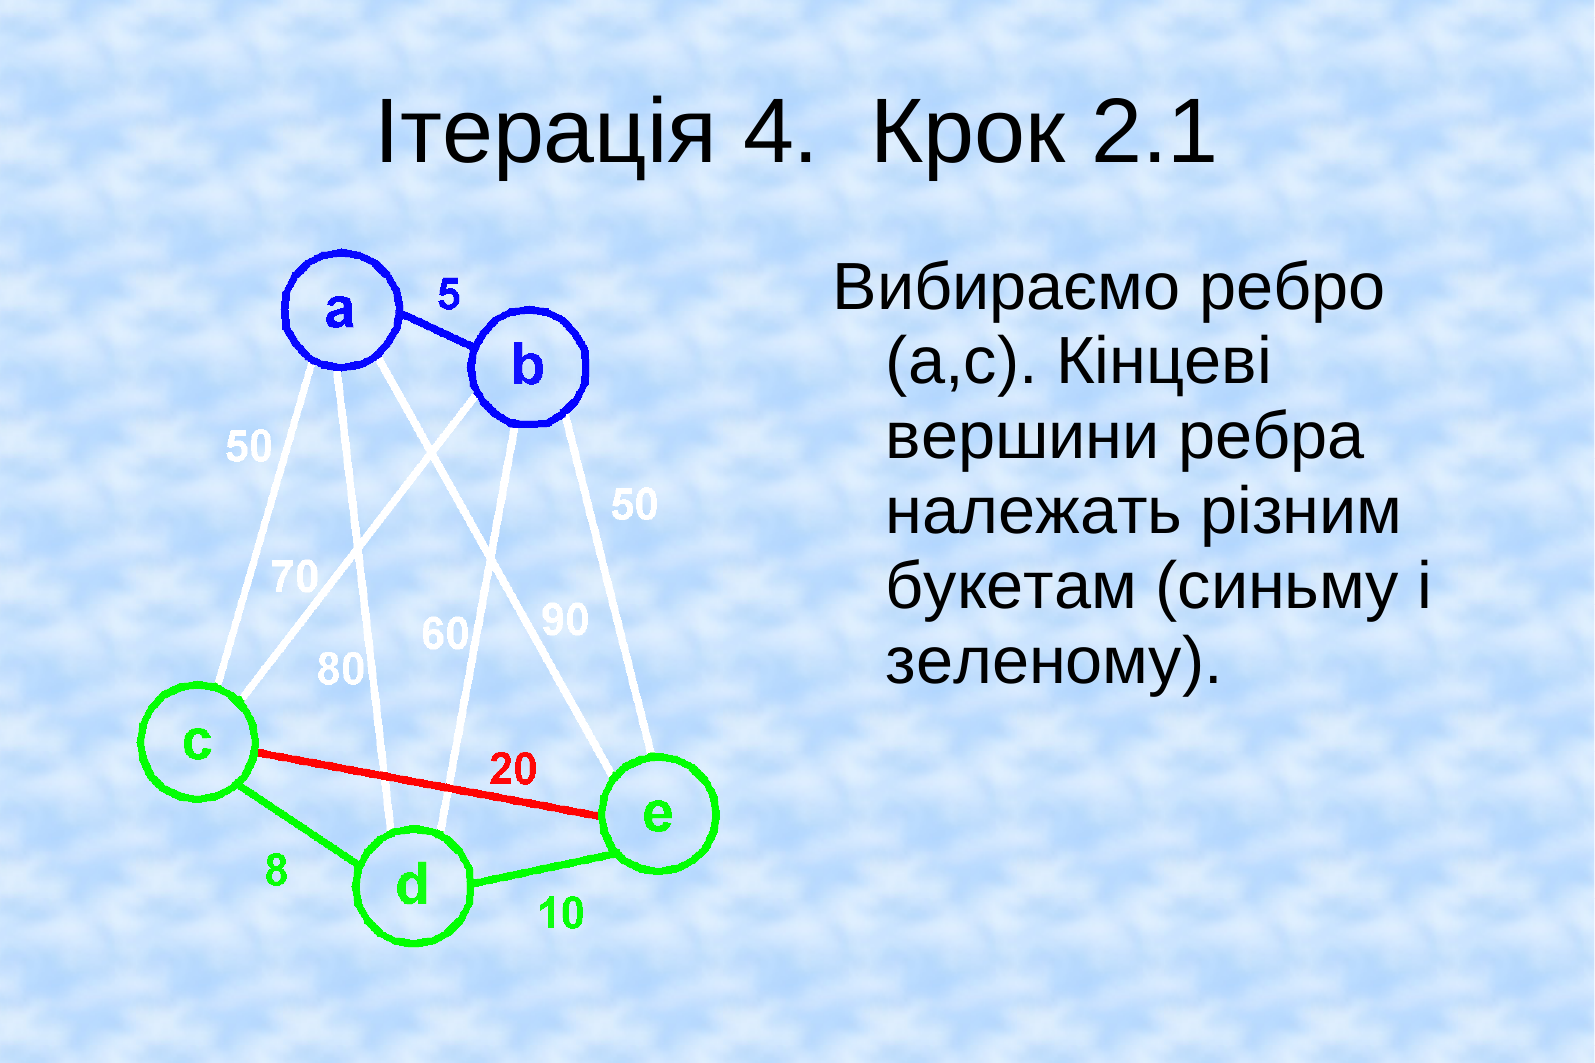

# Ітерація 4. Крок 2.1
Вибираємо ребро (а,с). Кінцеві вершини ребра належать різним букетам (синьму і зеленому).